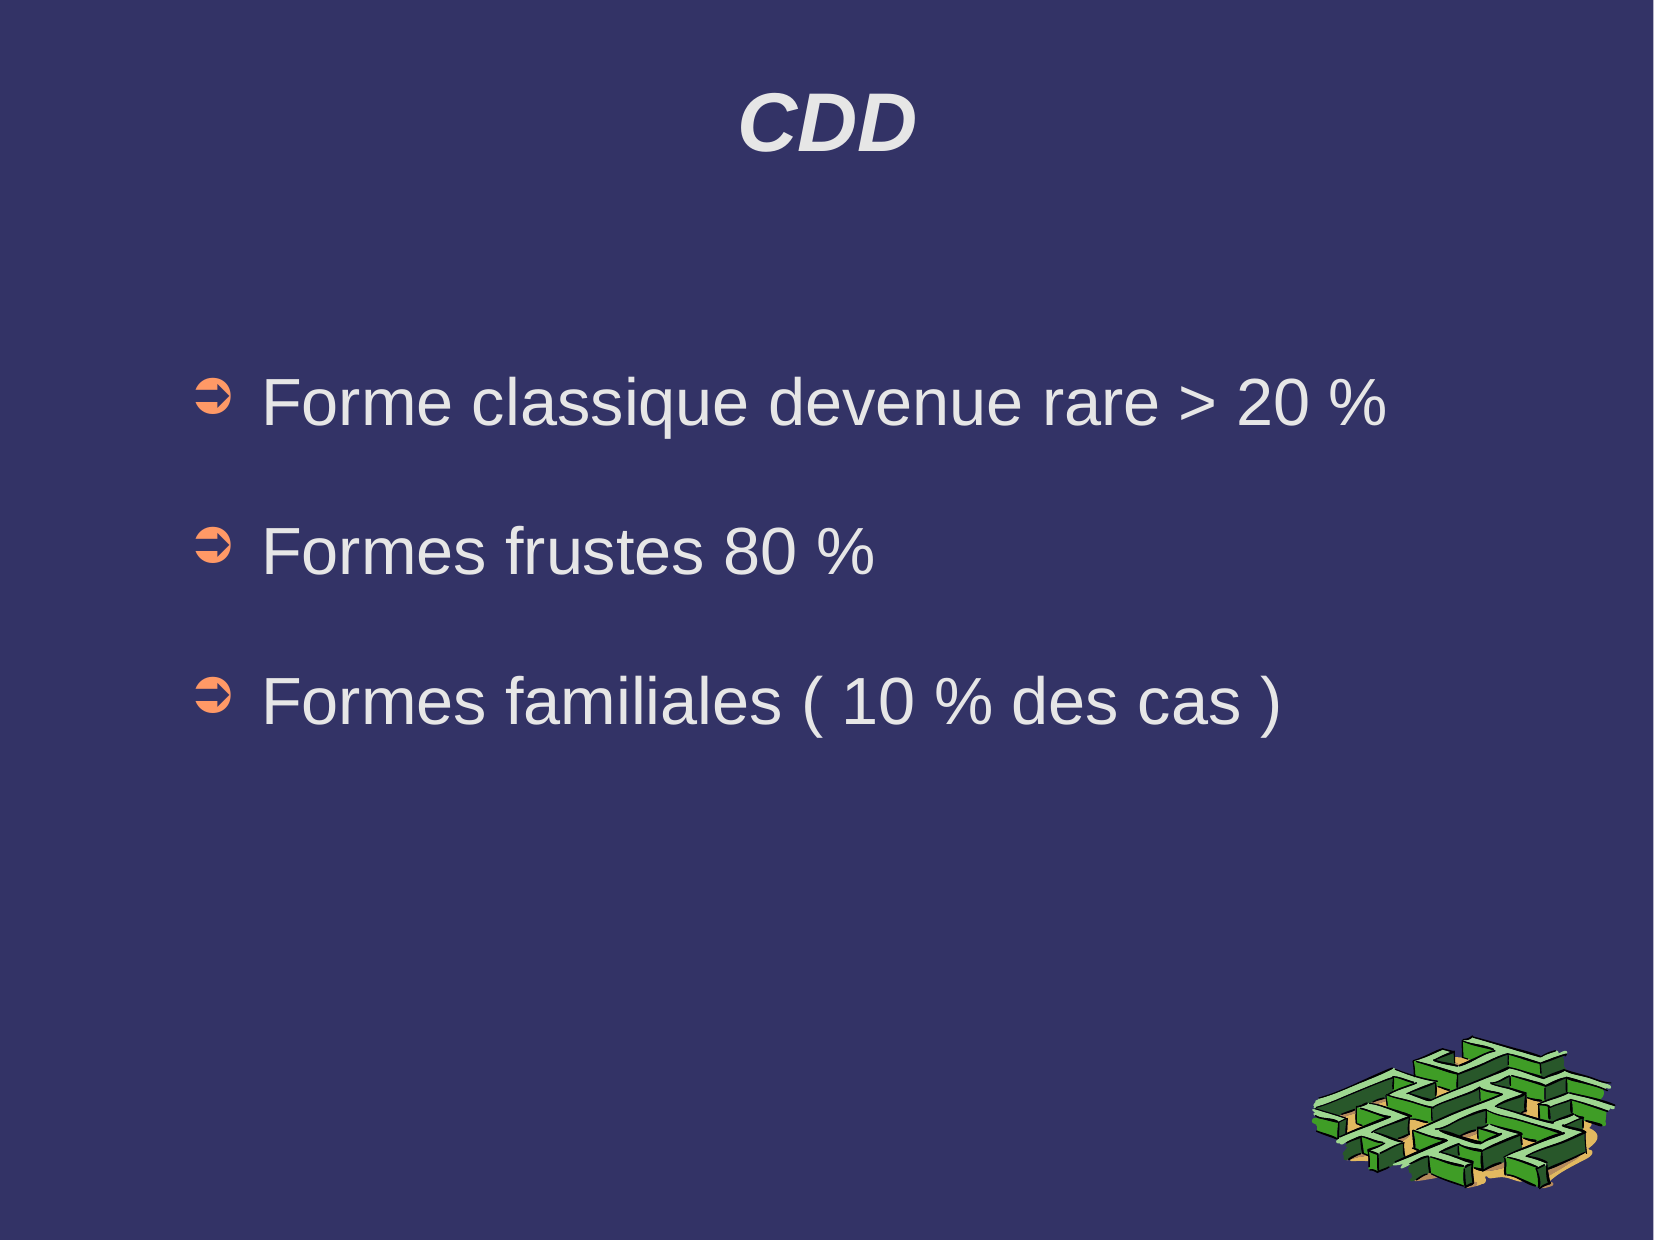

# CDD
Forme classique devenue rare > 20 %
Formes frustes 80 %
Formes familiales ( 10 % des cas )